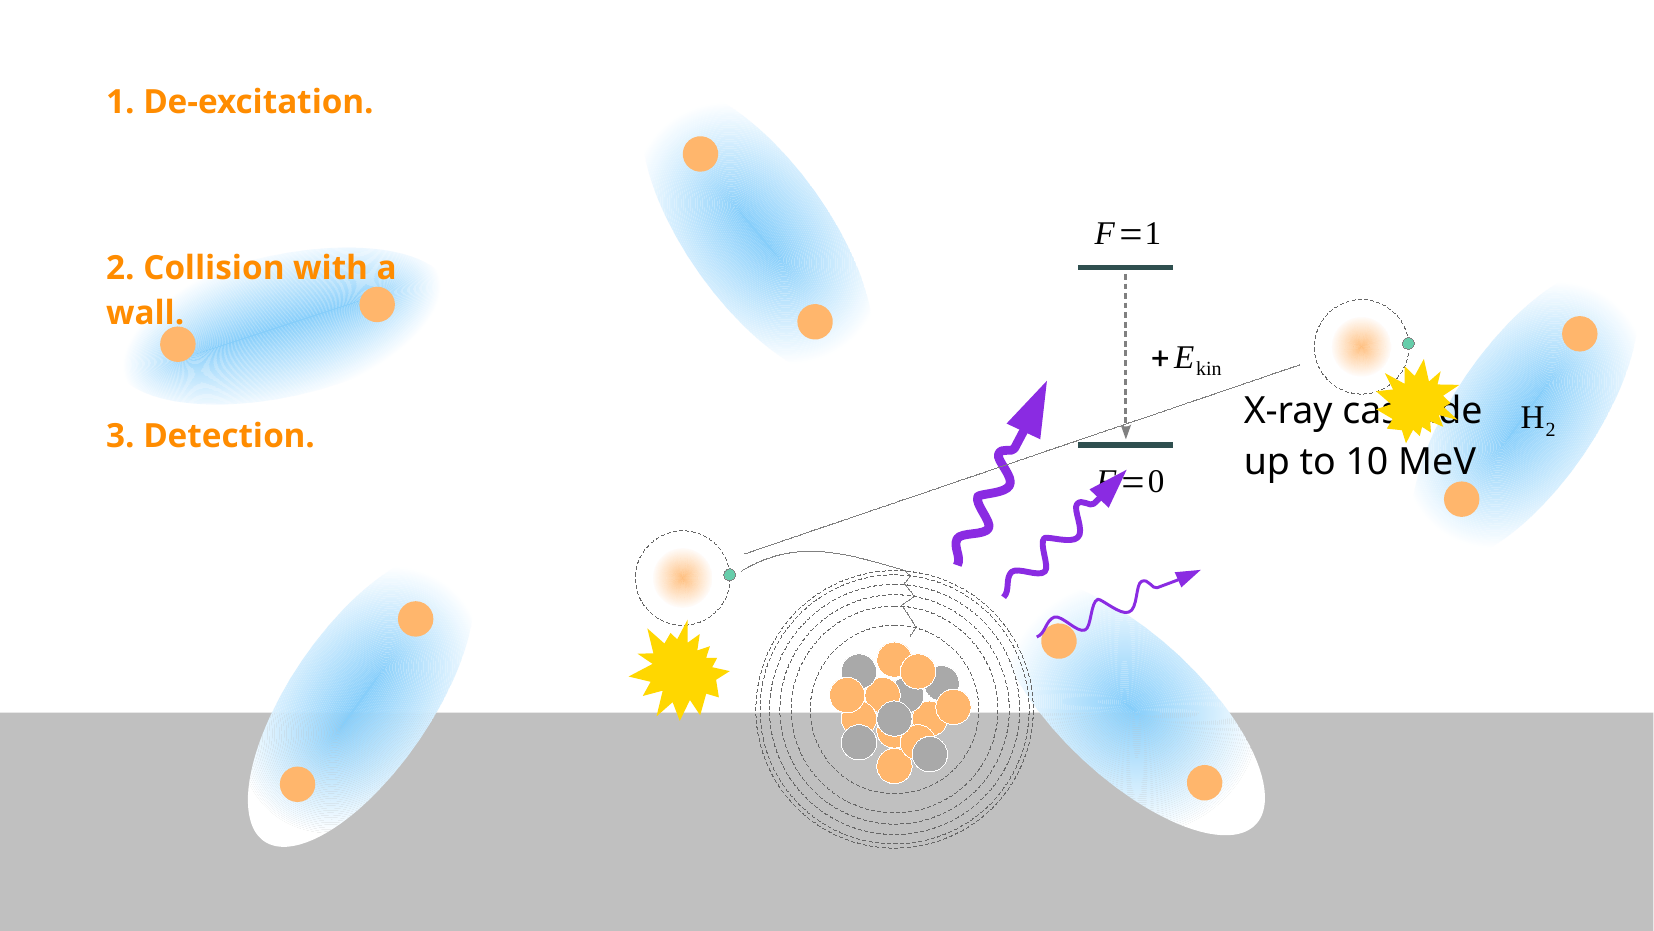

1. De-excitation.
2. Collision with a wall.
X-ray cascade
up to 10 MeV
3. Detection.